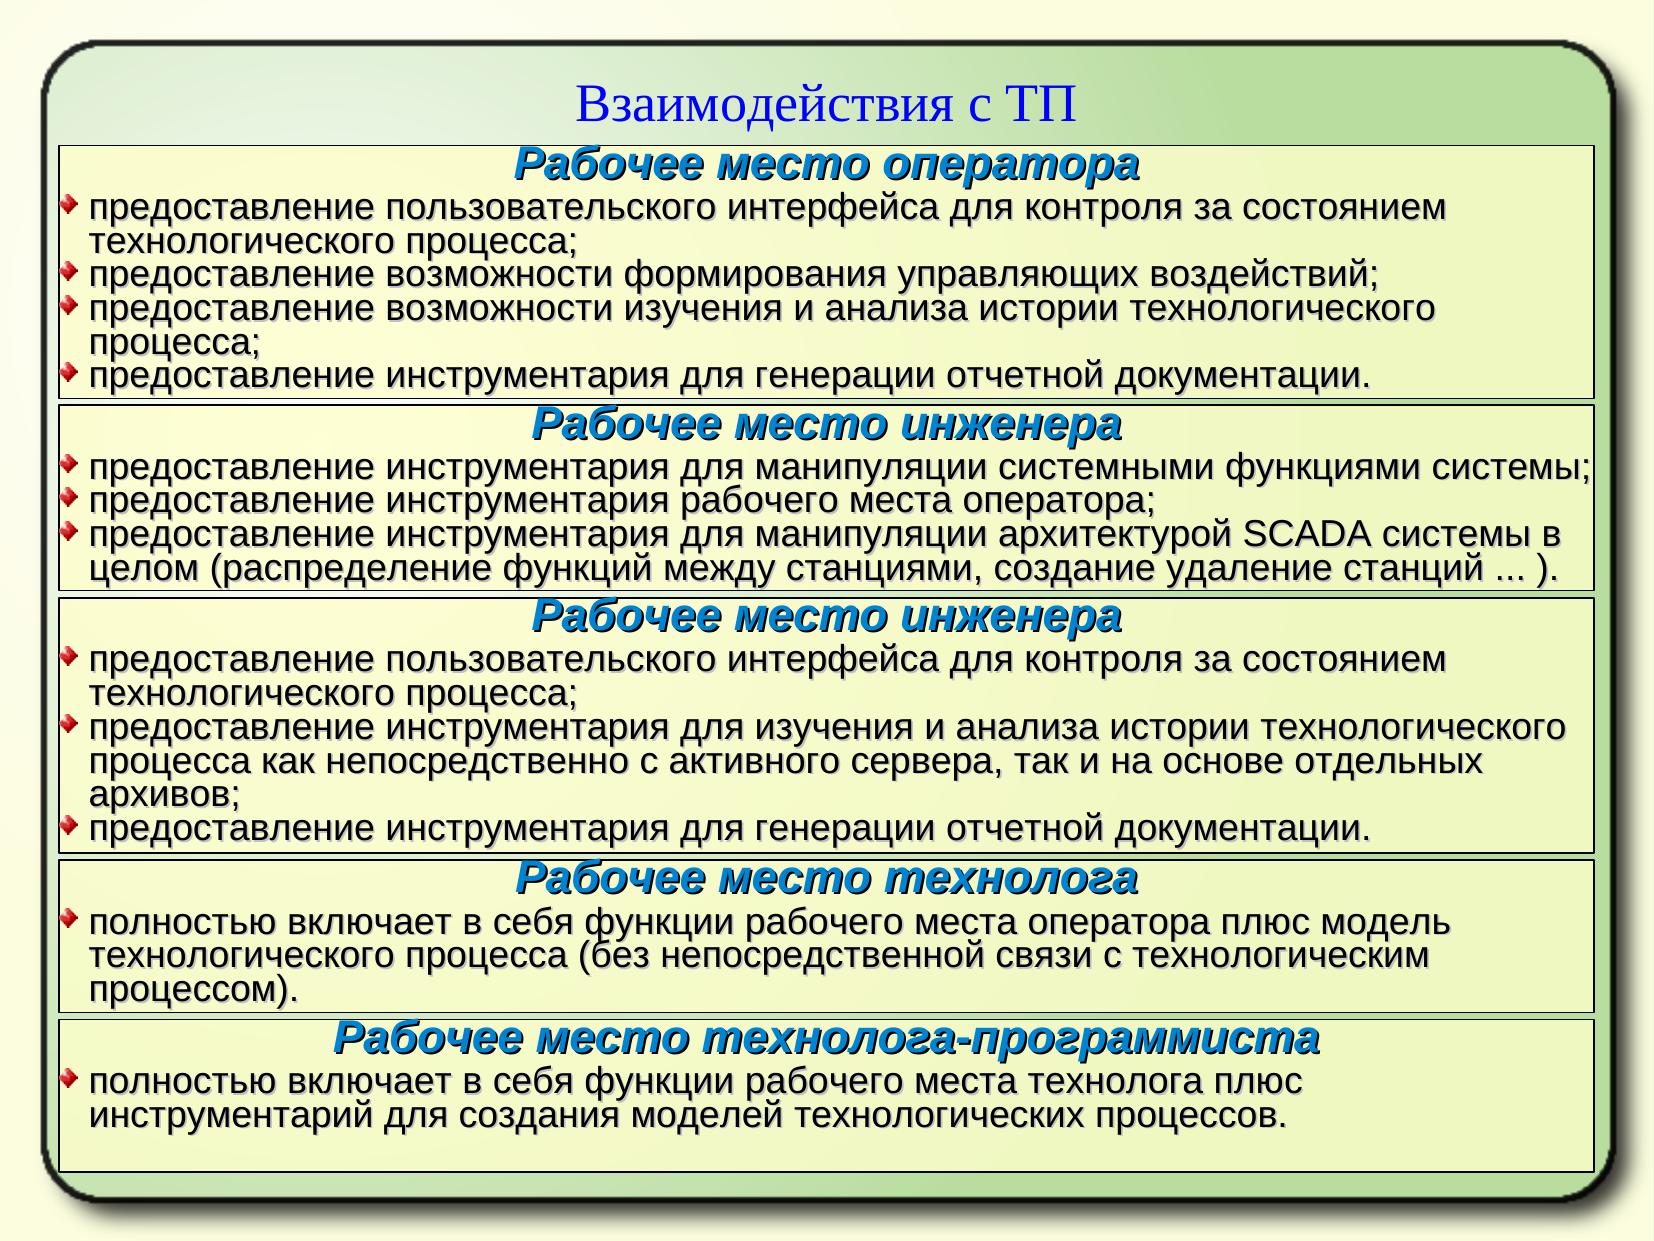

# Взаимодействия с ТП
Рабочее место оператора
предоставление пользовательского интерфейса для контроля за состоянием технологическо­го процесса;
предоставление возможности формирования управляющих воздействий;
предоставление возможности изучения и анализа истории технологического процесса;
предоставление инструментария для генерации отчетной документации.
Рабочее место инженера
предоставление инструментария для манипуляции системными функциями системы;
предоставление инструментария рабочего места оператора;
предоставление инструментария для манипуляции архитектурой SCADA системы в целом (распределение функций между станциями, создание удаление станций ... ).
Рабочее место инженера
предоставление пользовательского интерфейса для контроля за состоянием технологическо­го процесса;
предоставление инструментария для изучения и анализа истории технологического процесса как непосредственно с активного сервера, так и на основе отдельных архивов;
предоставление инструментария для генерации отчетной документации.
Рабочее место технолога
полностью включает в себя функции рабочего места оператора плюс модель технологического процесса (без непосредственной связи с технологическим процессом).
Рабочее место технолога-программиста
полностью включает в себя функции рабочего места технолога плюс инструментарий для создания моделей технологических процессов.